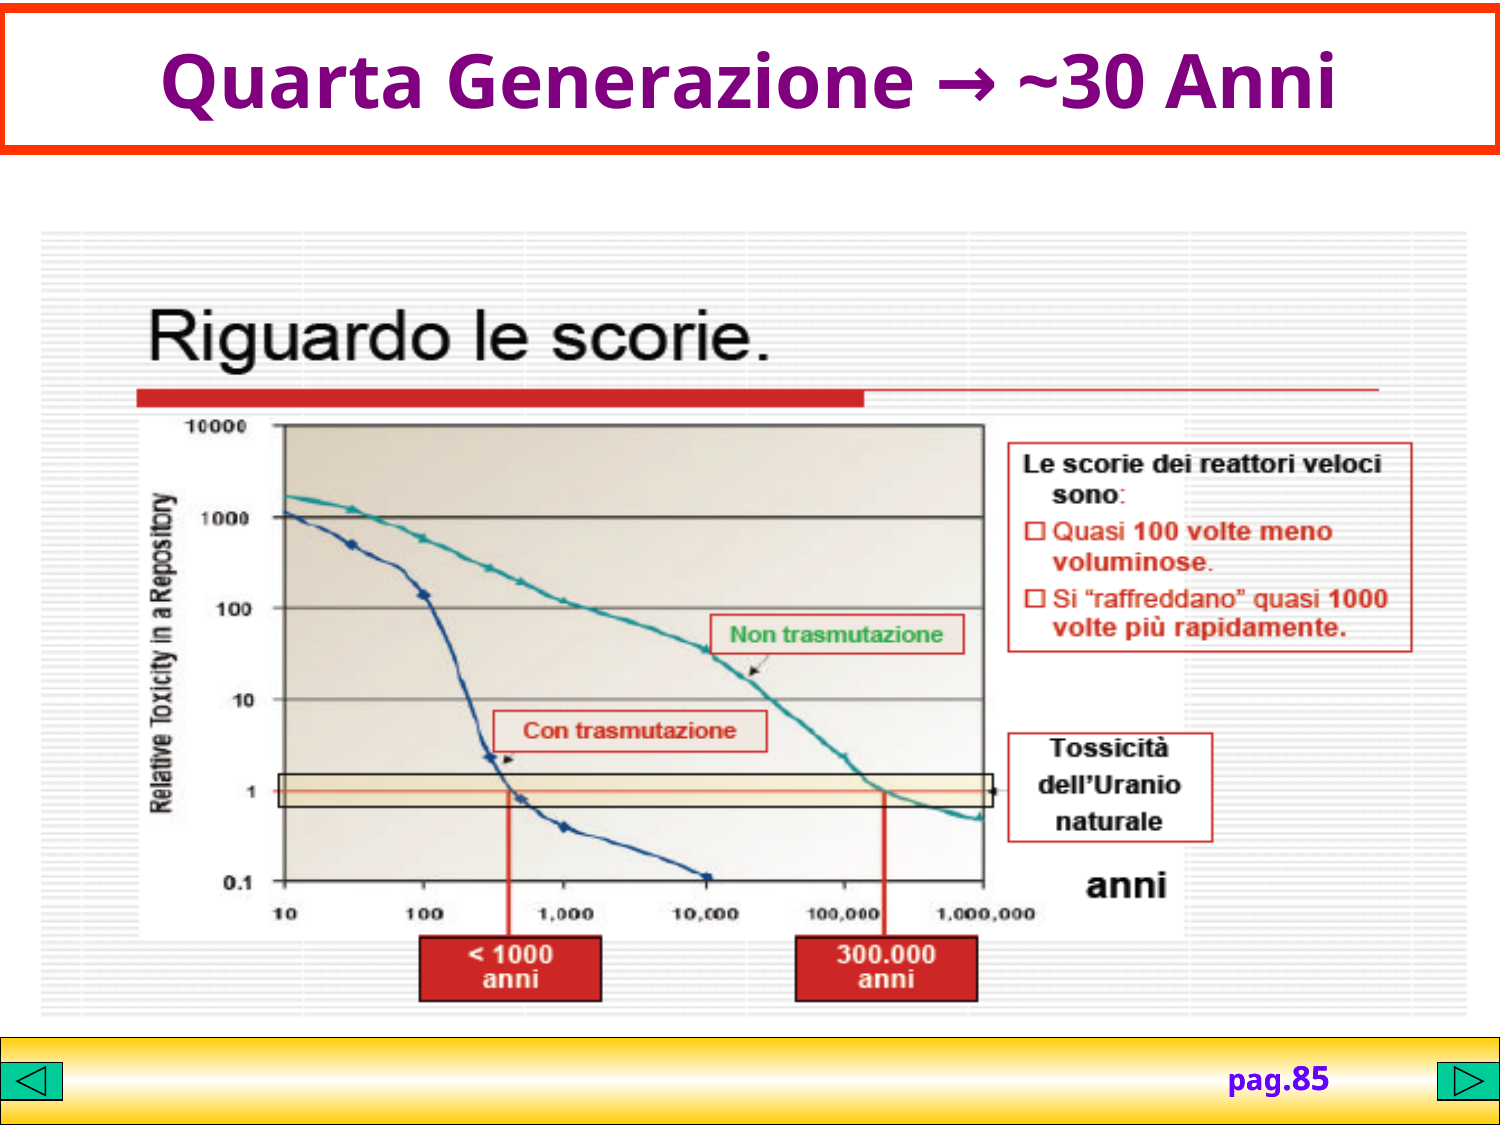

# Quarta Generazione → ~30 Anni
pag.
85